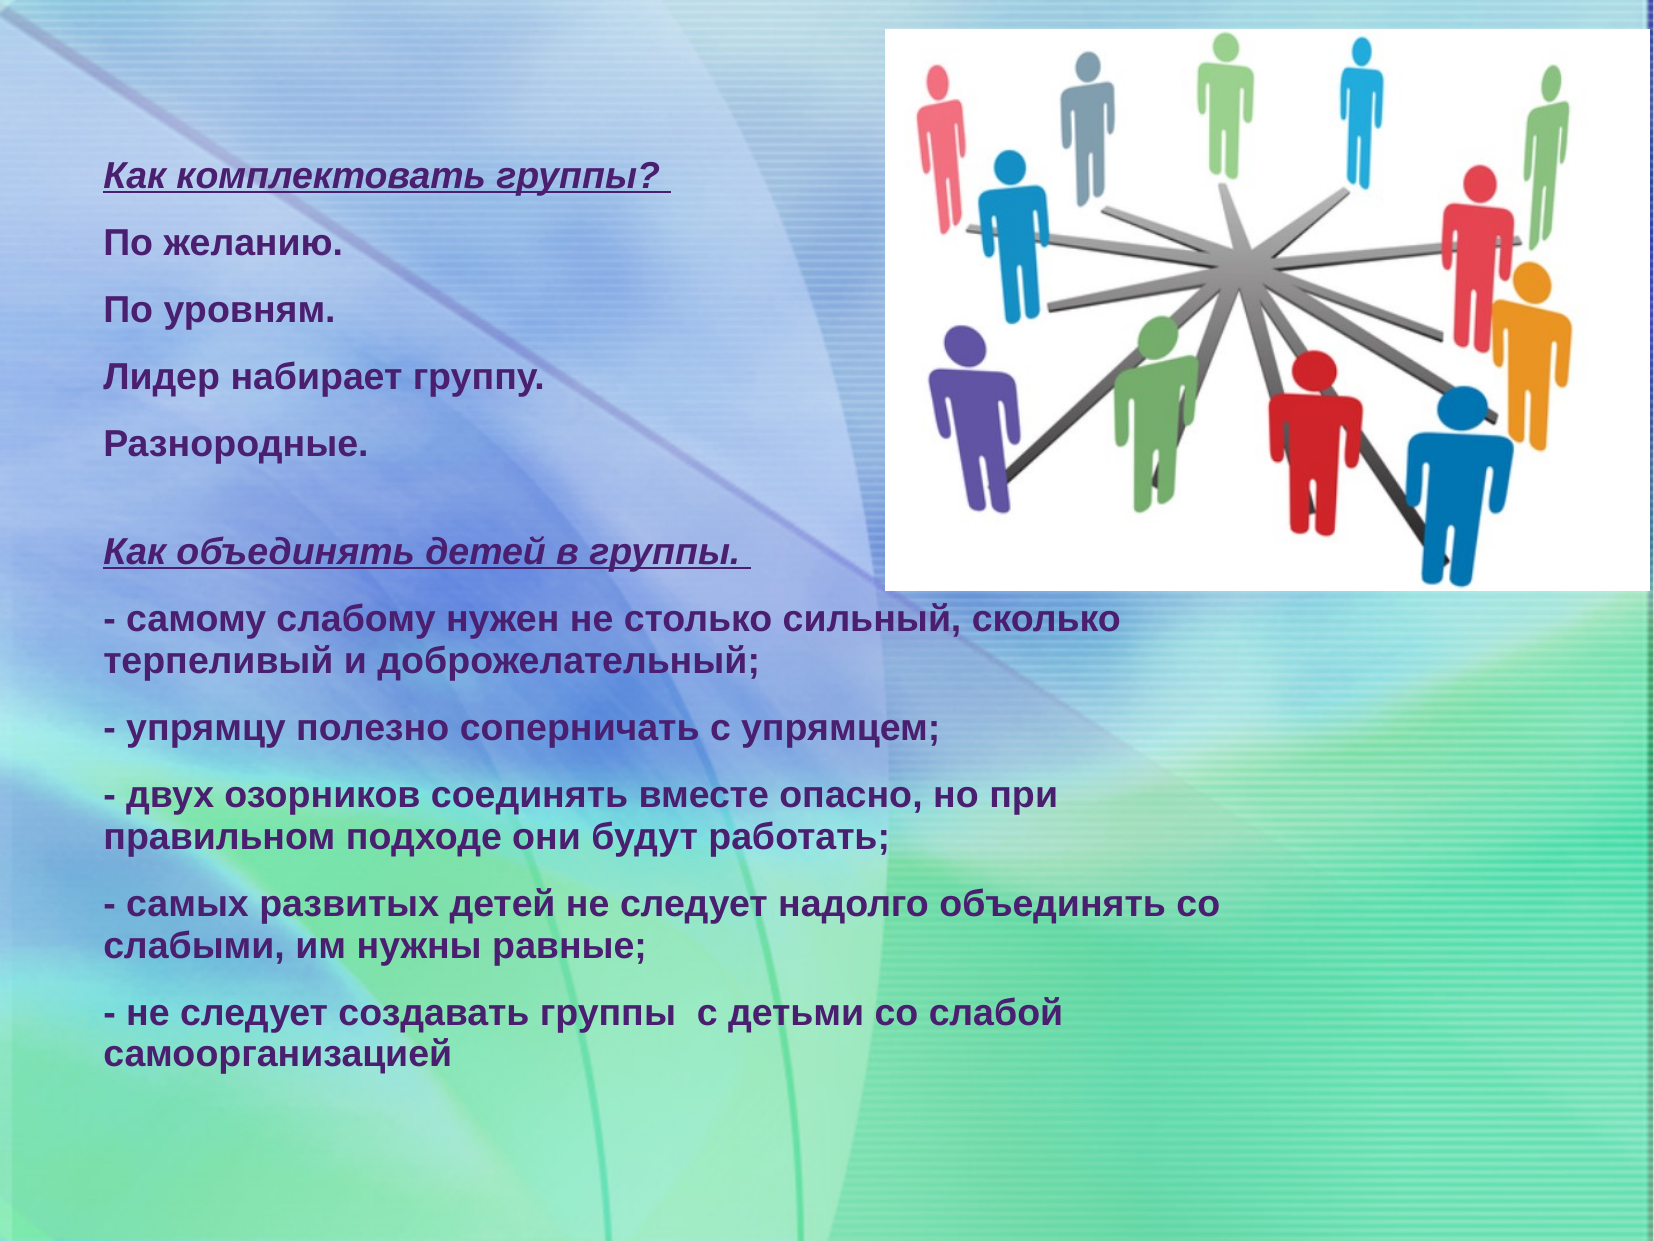

Как комплектовать группы?
По желанию.
По уровням.
Лидер набирает группу.
Разнородные.
Как объединять детей в группы.
- самому слабому нужен не столько сильный, сколько терпеливый и доброжелательный;
- упрямцу полезно соперничать с упрямцем;
- двух озорников соединять вместе опасно, но при правильном подходе они будут работать;
- самых развитых детей не следует надолго объединять со слабыми, им нужны равные;
- не следует создавать группы с детьми со слабой самоорганизацией